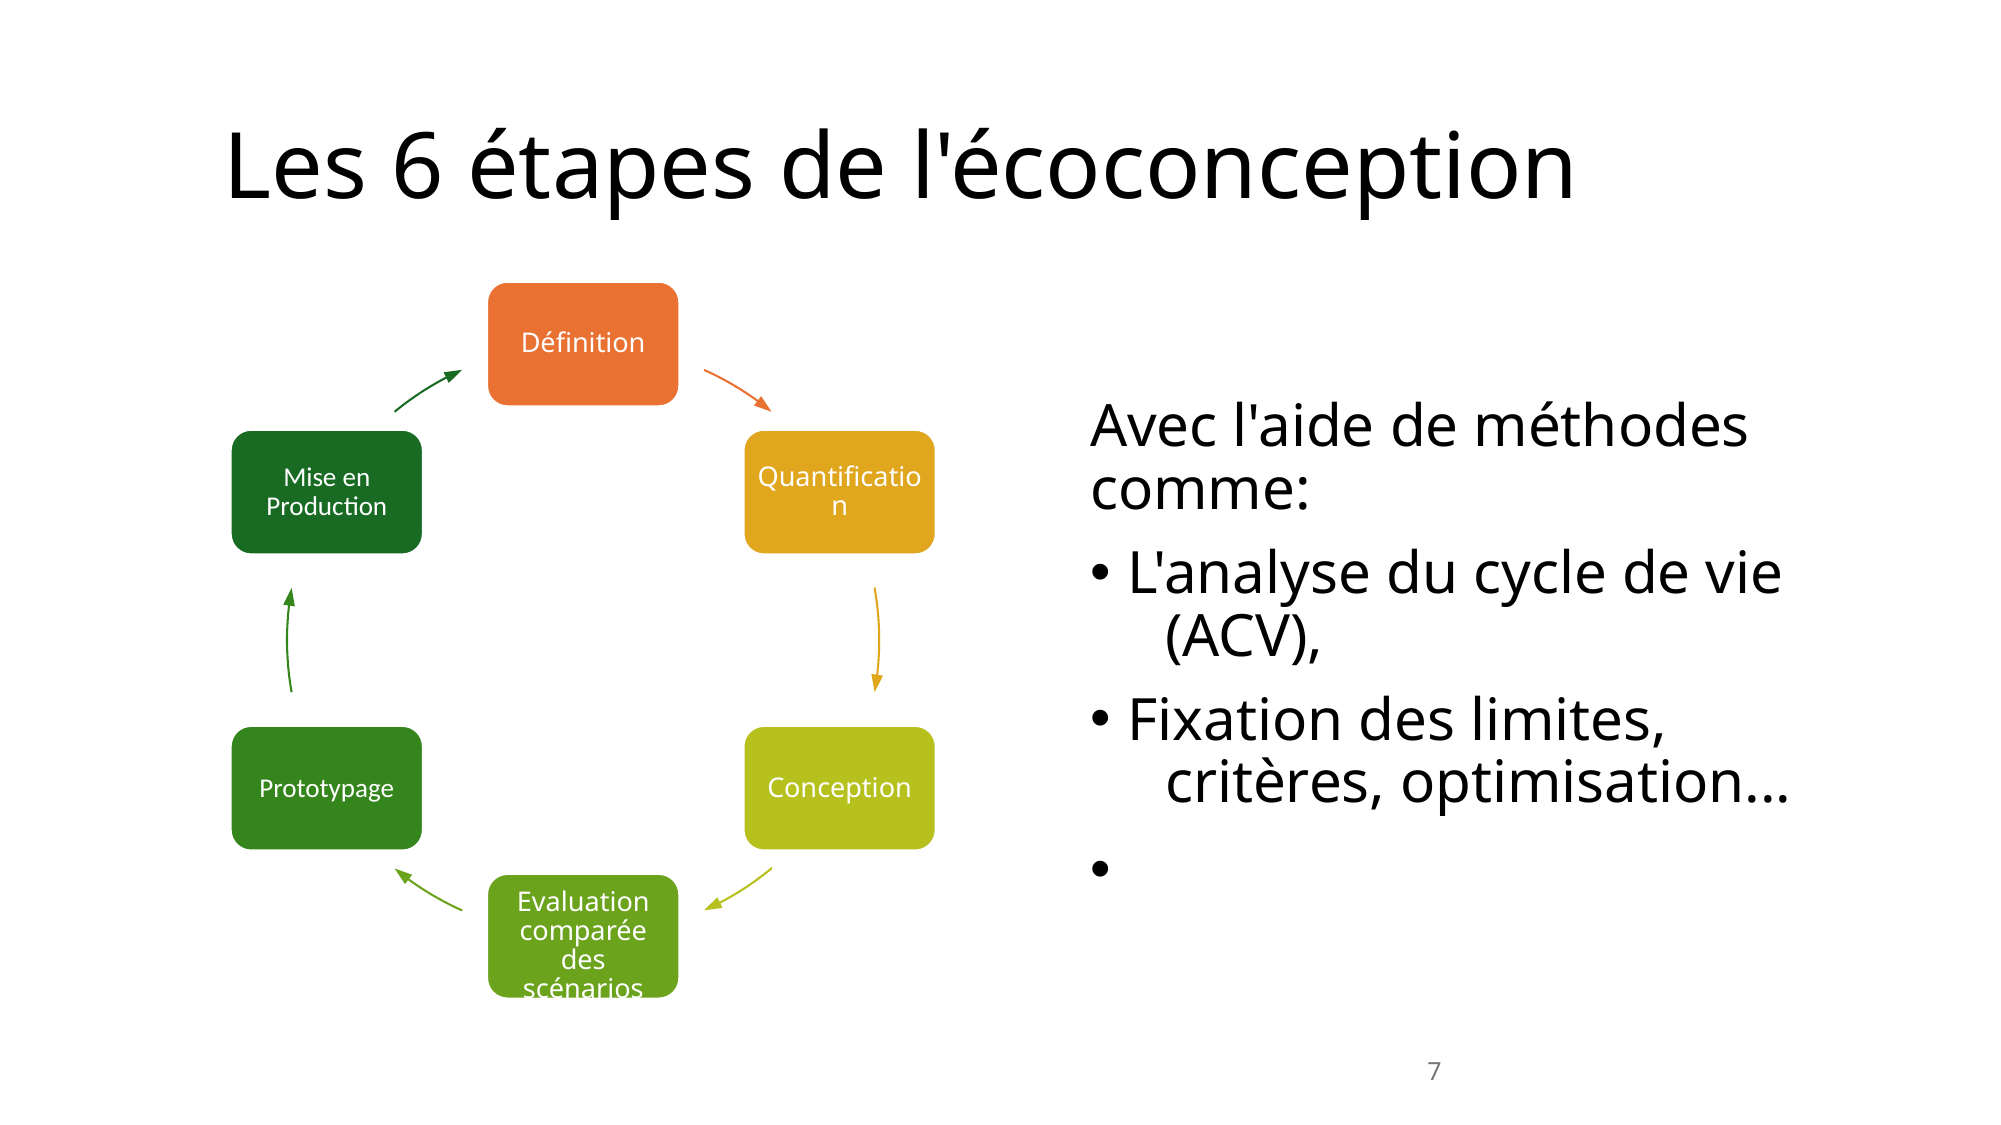

# Les 6 étapes de l'écoconception
Définition
Mise en Production
Quantification
Prototypage
Conception
Evaluation comparée des scénarios
Avec l'aide de méthodes comme:
L'analyse du cycle de vie (ACV),
Fixation des limites, critères, optimisation...